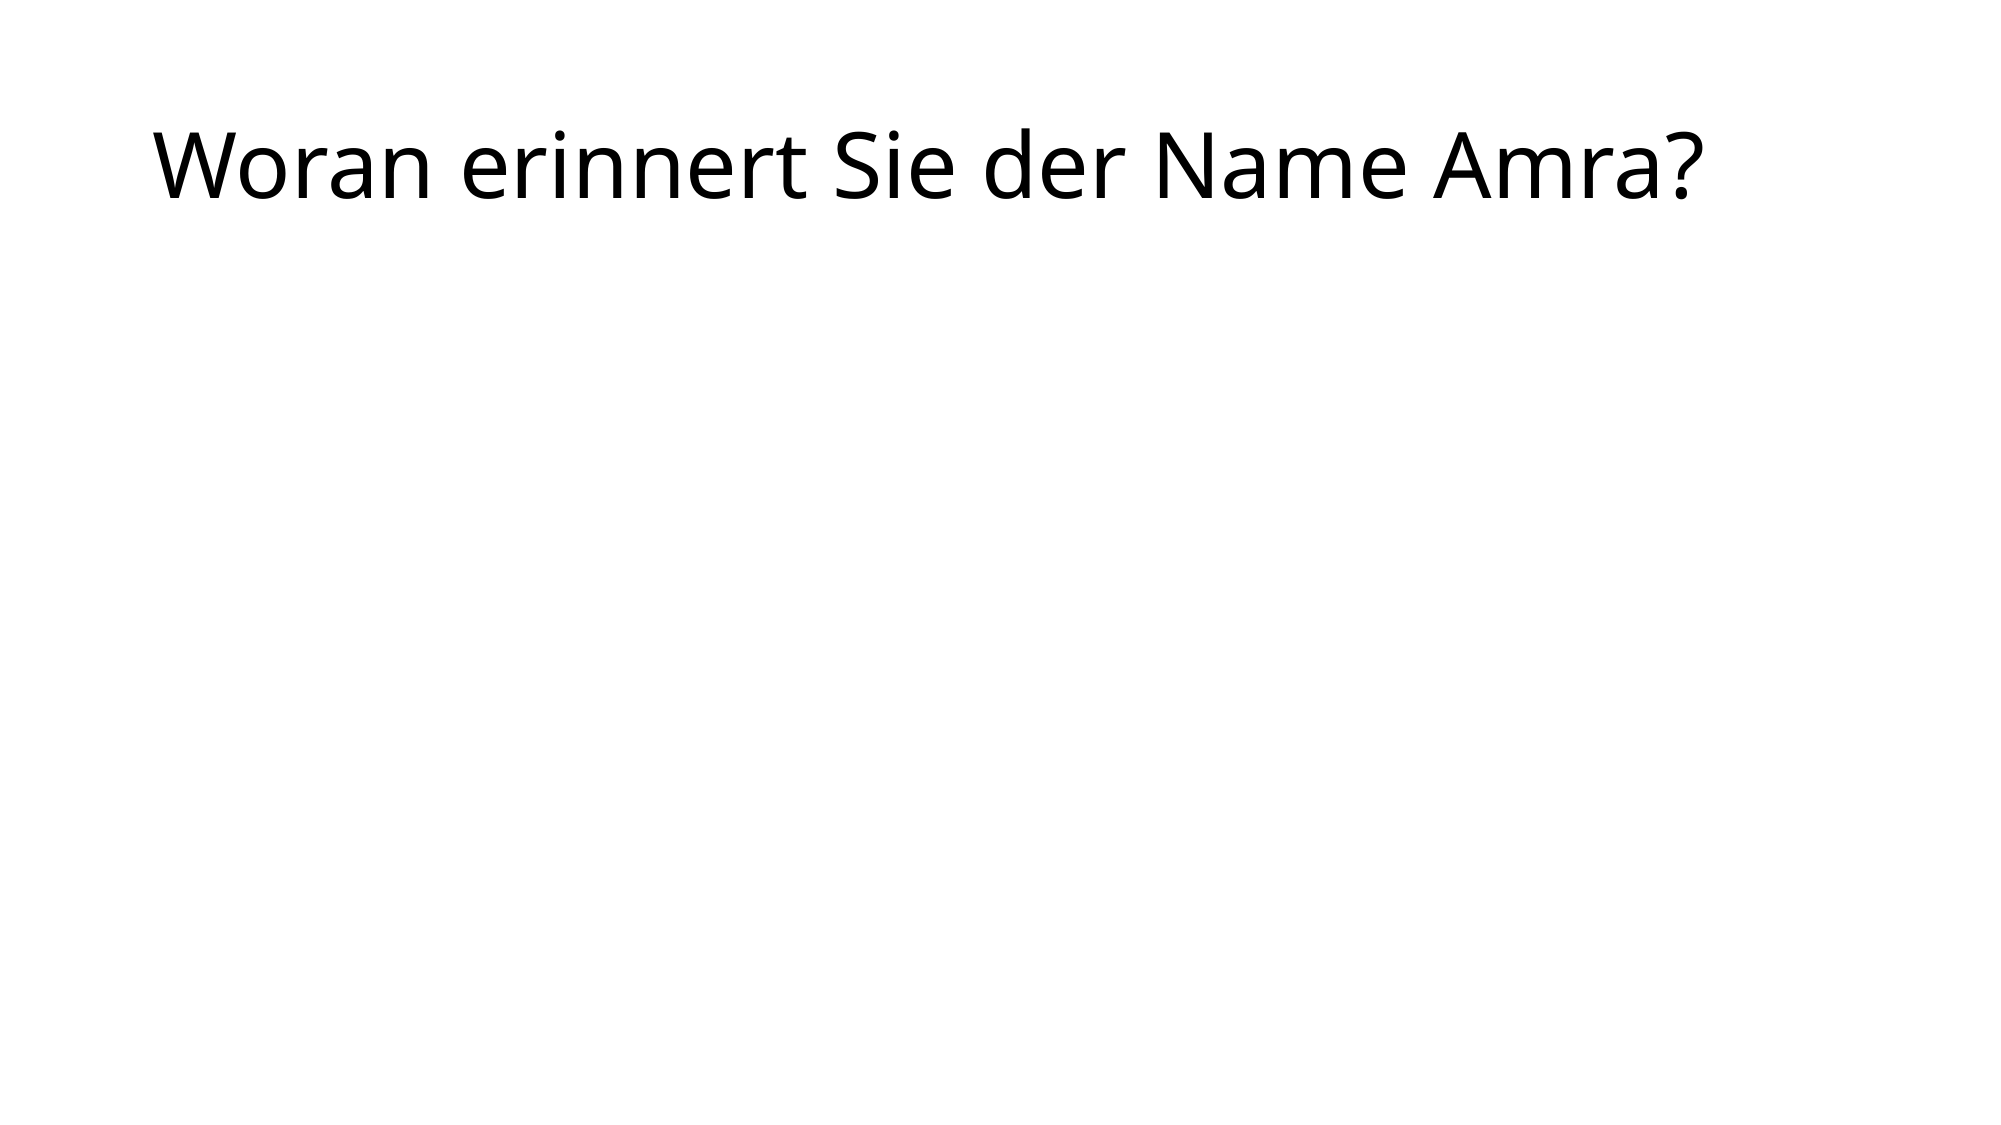

# Woran erinnert Sie der Name Amra?